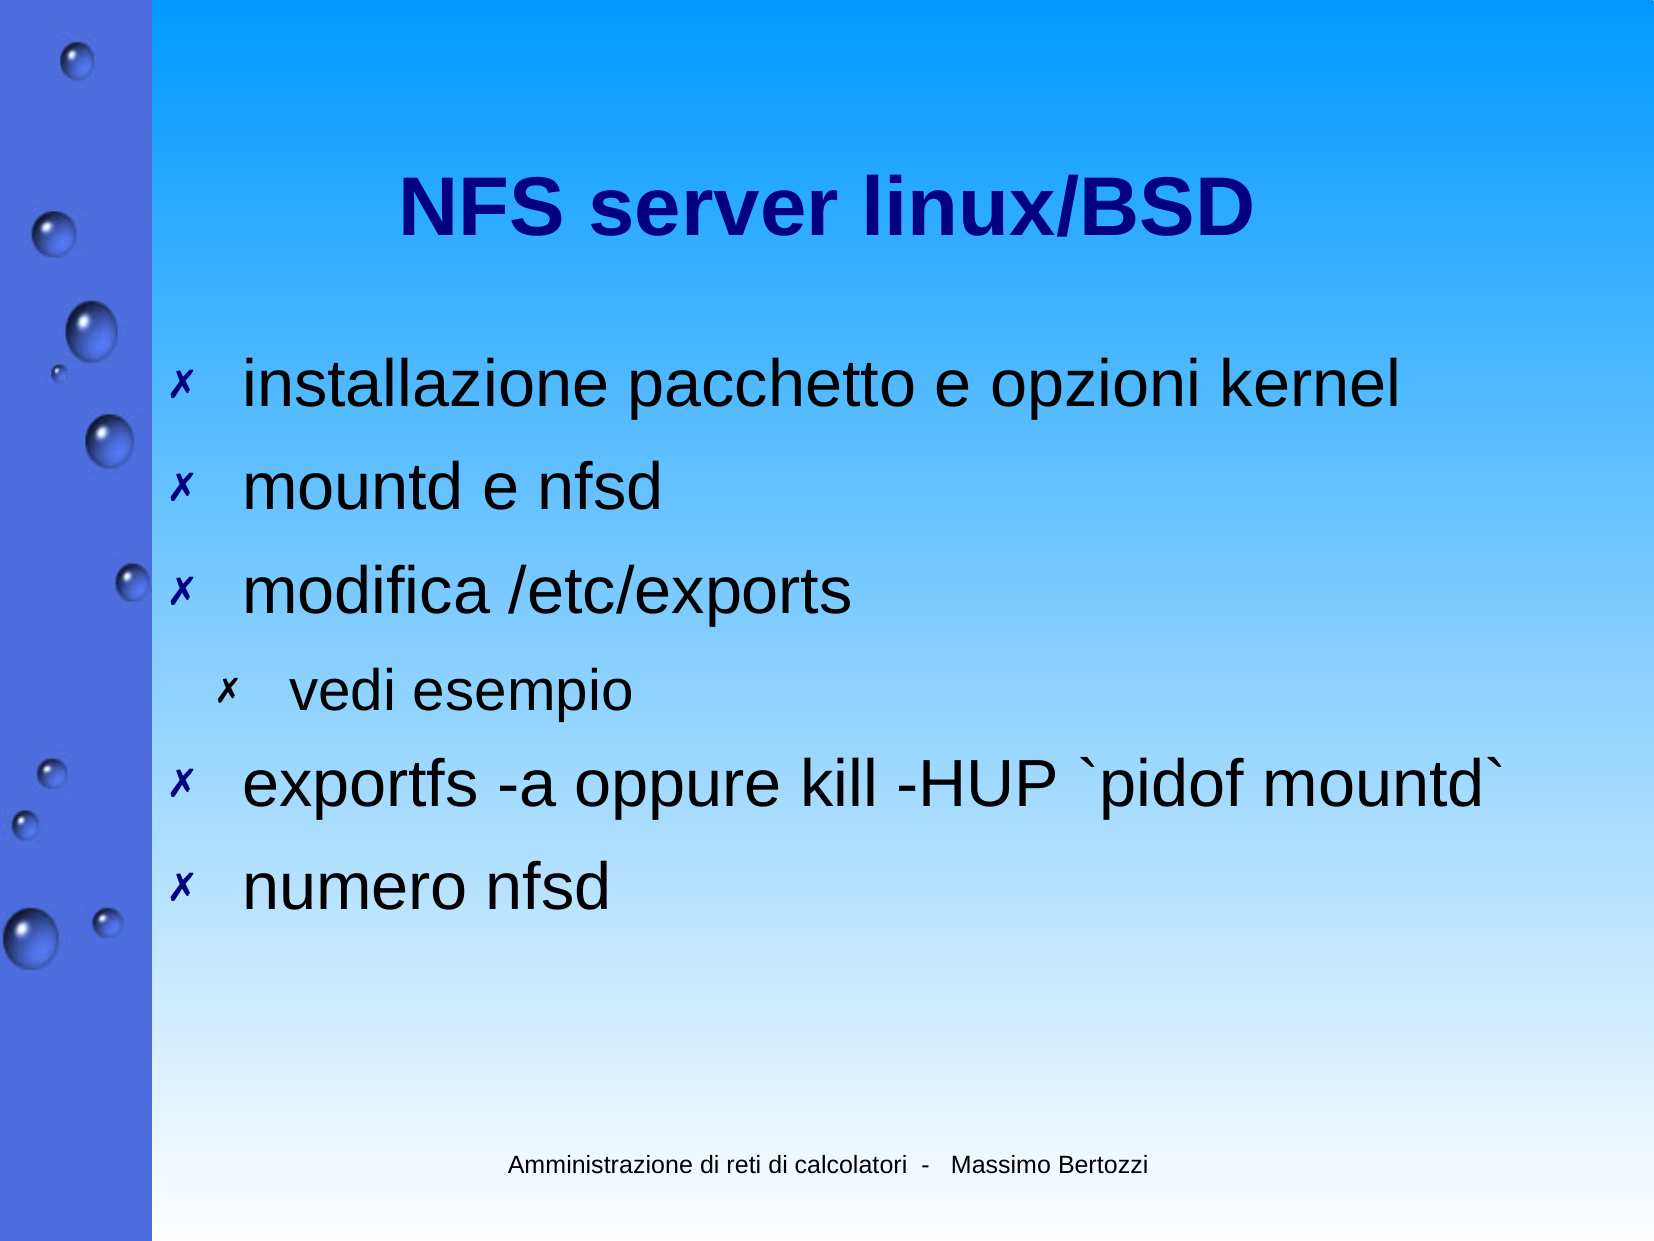

# NFS server linux/BSD
installazione pacchetto e opzioni kernel
mountd e nfsd
modifica /etc/exports
vedi esempio
exportfs -a oppure kill -HUP `pidof mountd`
numero nfsd